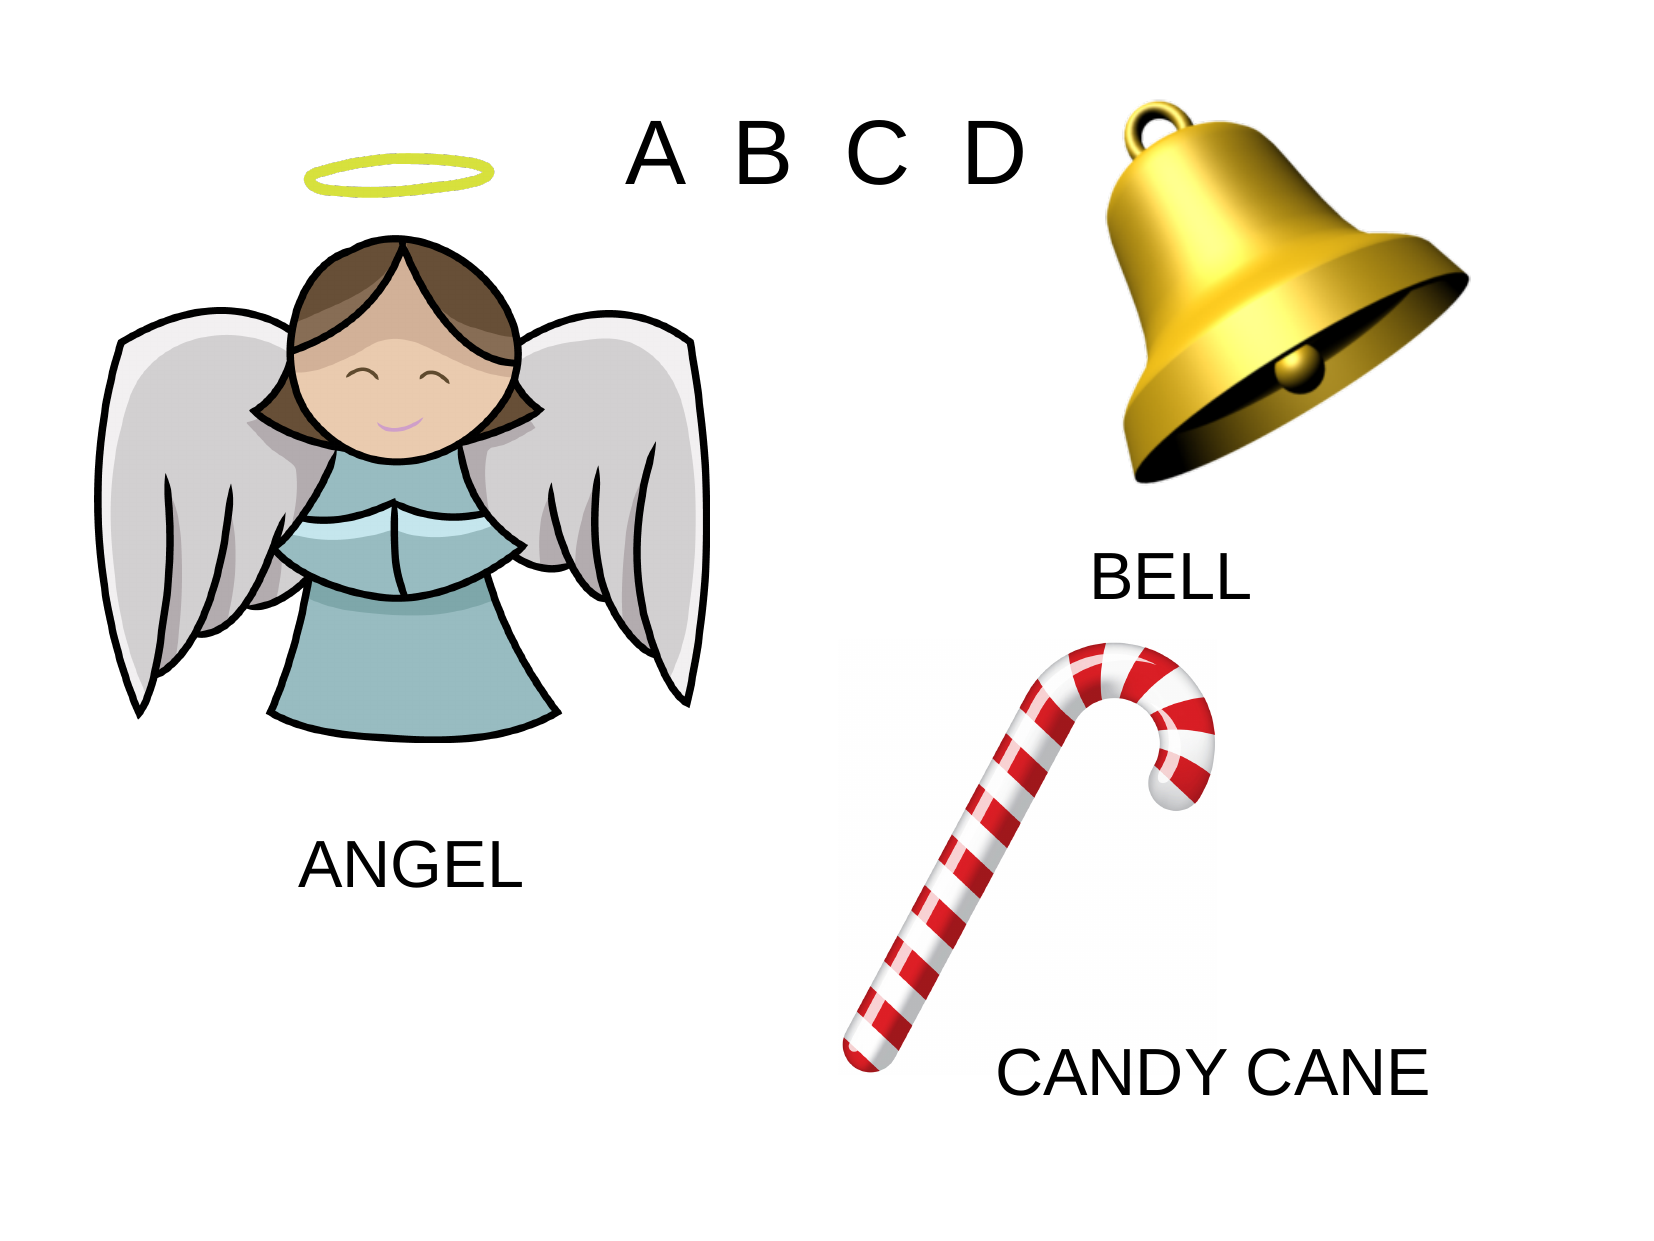

# A B C D
BELL
ANGEL
CANDY CANE